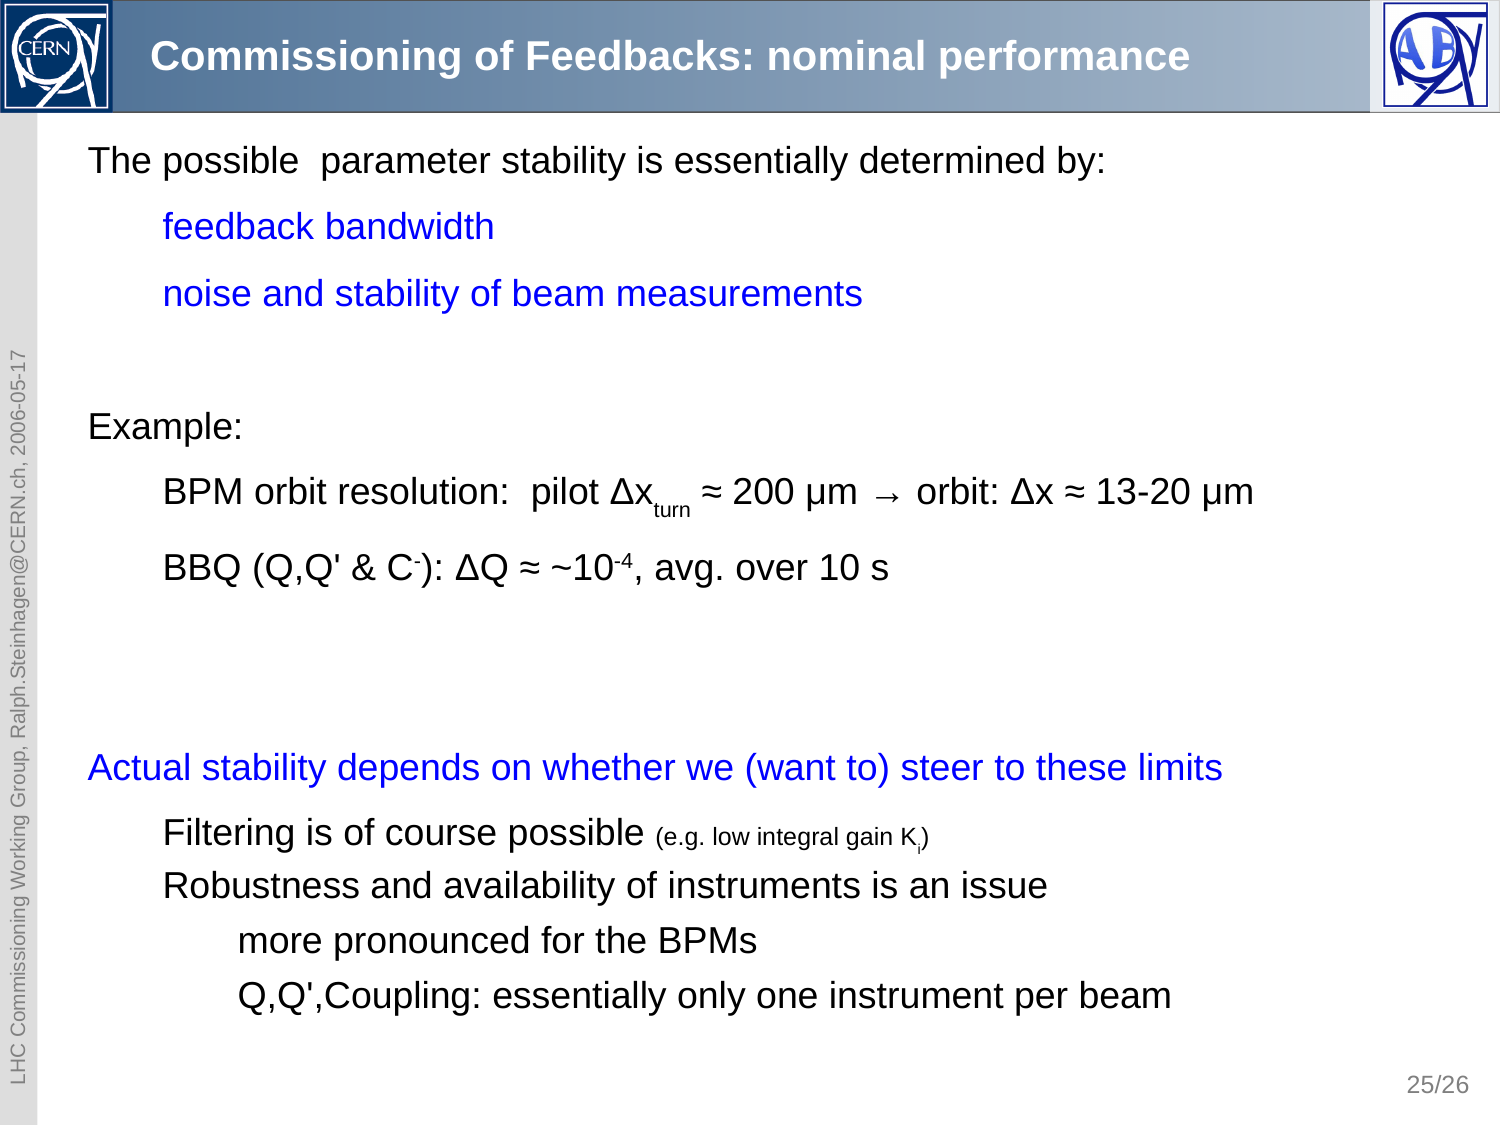

# Commissioning of Feedbacks: nominal performance
The possible parameter stability is essentially determined by:
feedback bandwidth
noise and stability of beam measurements
Example:
BPM orbit resolution: pilot Δxturn ≈ 200 μm → orbit: Δx ≈ 13-20 μm
BBQ (Q,Q' & C-): ΔQ ≈ ~10-4, avg. over 10 s
Actual stability depends on whether we (want to) steer to these limits
Filtering is of course possible (e.g. low integral gain Ki)
Robustness and availability of instruments is an issue
more pronounced for the BPMs
Q,Q',Coupling: essentially only one instrument per beam